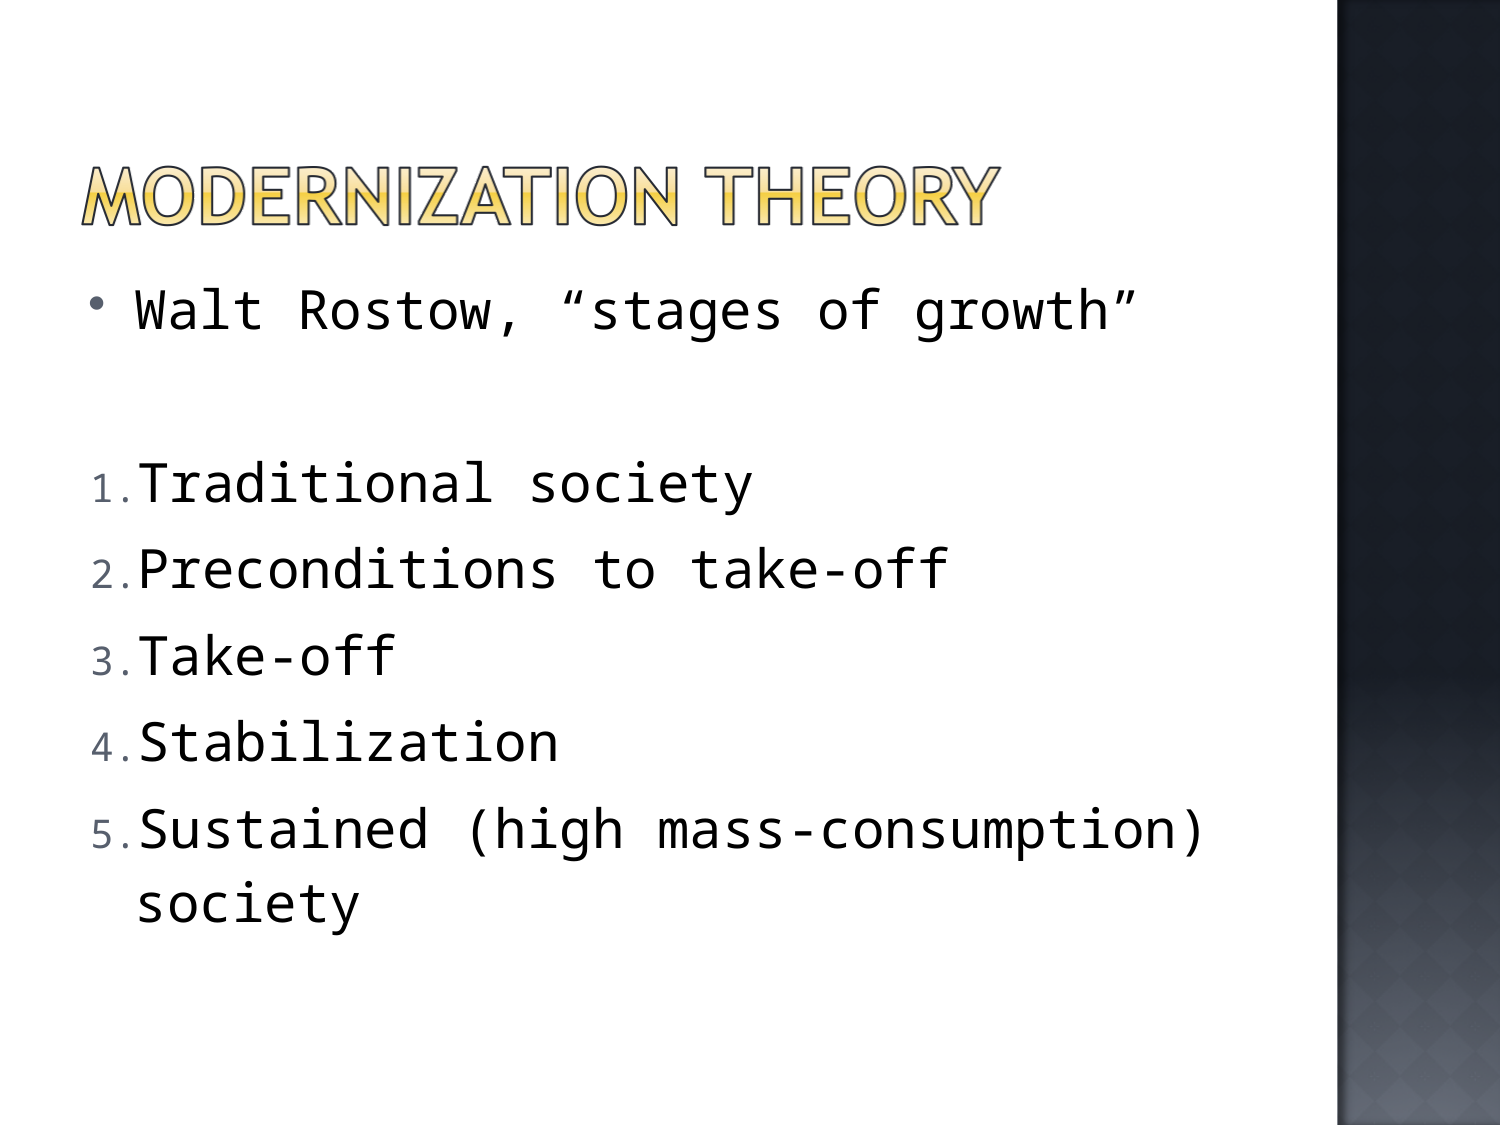

# Walt Rostow, “stages of growth”
Traditional society
Preconditions to take-off
Take-off
Stabilization
Sustained (high mass-consumption) society